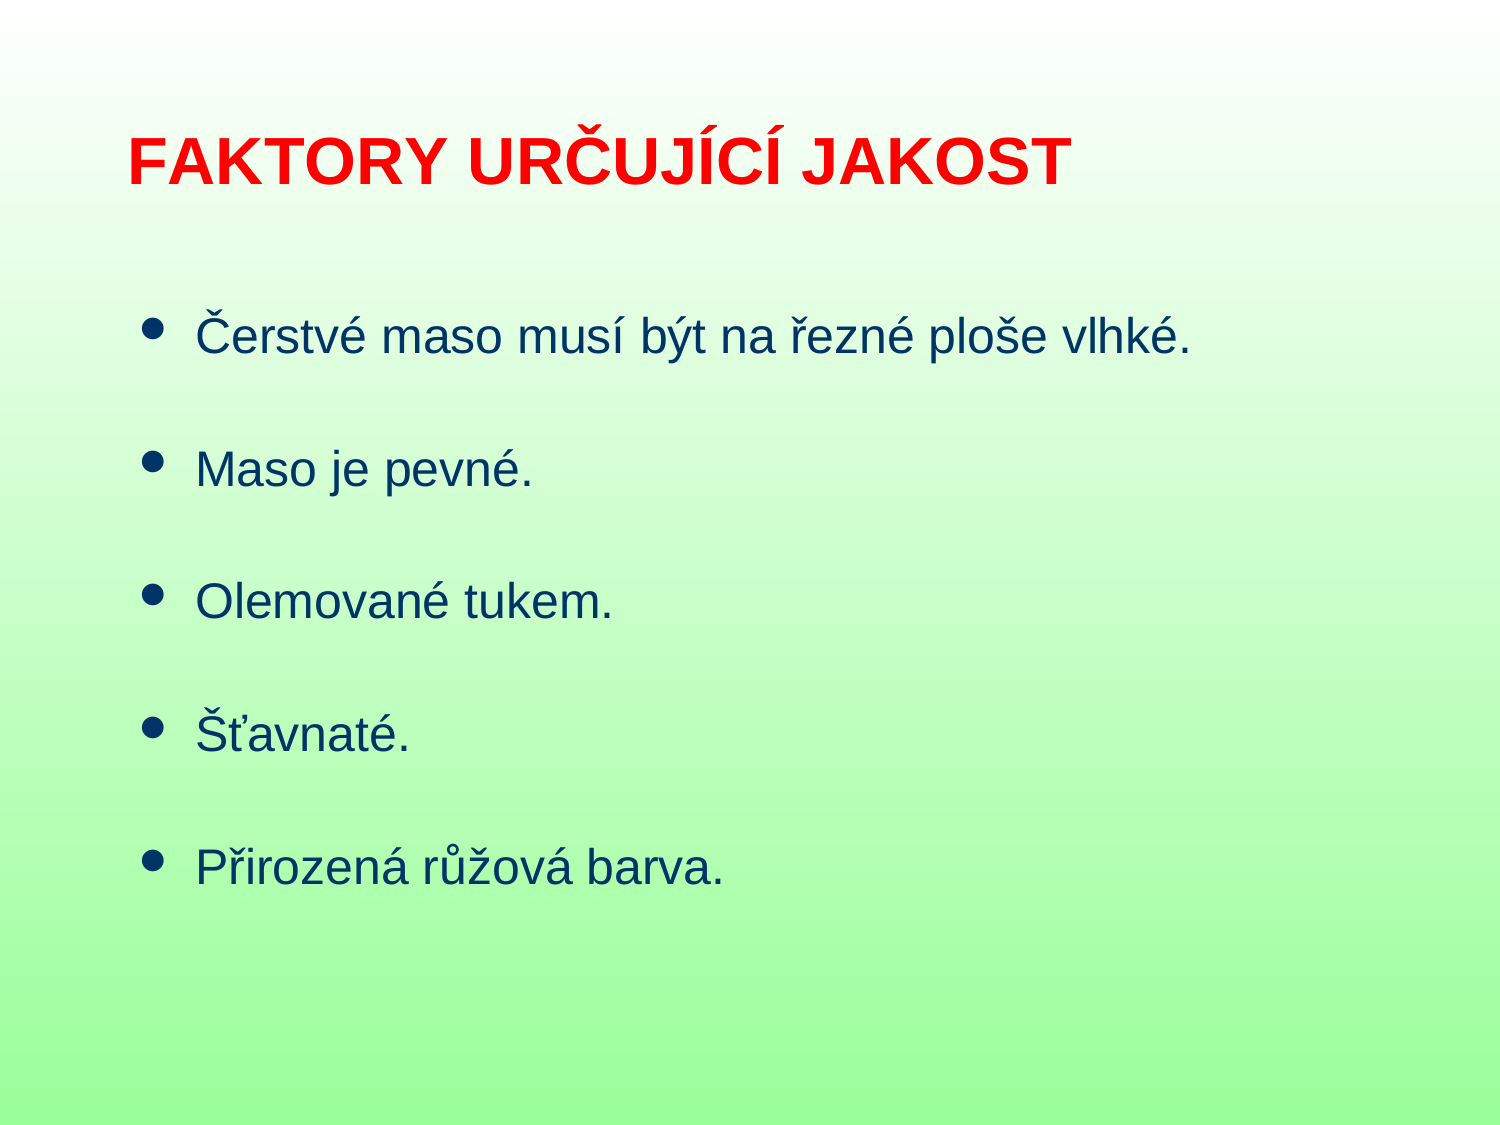

# FAKTORY URČUJÍCÍ JAKOST
Čerstvé maso musí být na řezné ploše vlhké.
Maso je pevné.
Olemované tukem.
Šťavnaté.
Přirozená růžová barva.